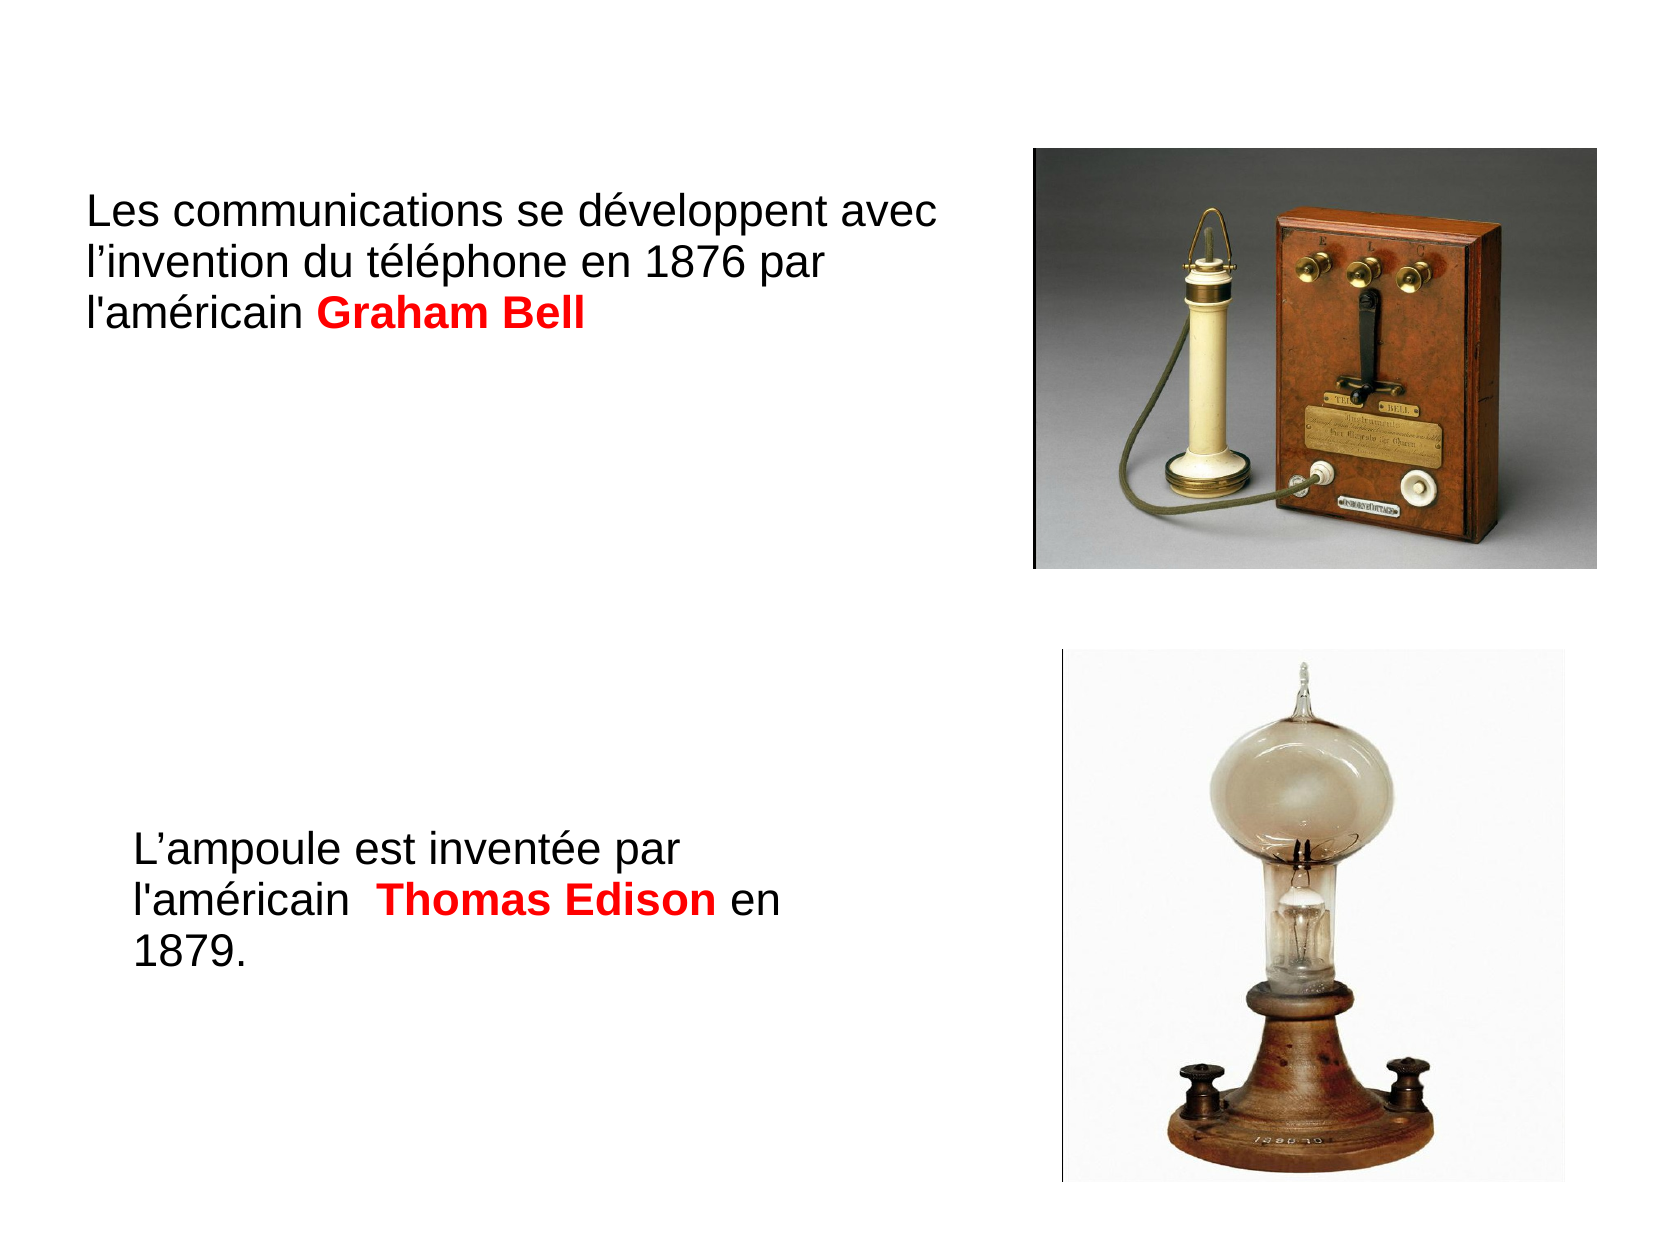

Les communications se développent avec l’invention du téléphone en 1876 par l'américain Graham Bell
L’ampoule est inventée par l'américain Thomas Edison en 1879.
En 1895, les frères Lumière inventent le cinéma !